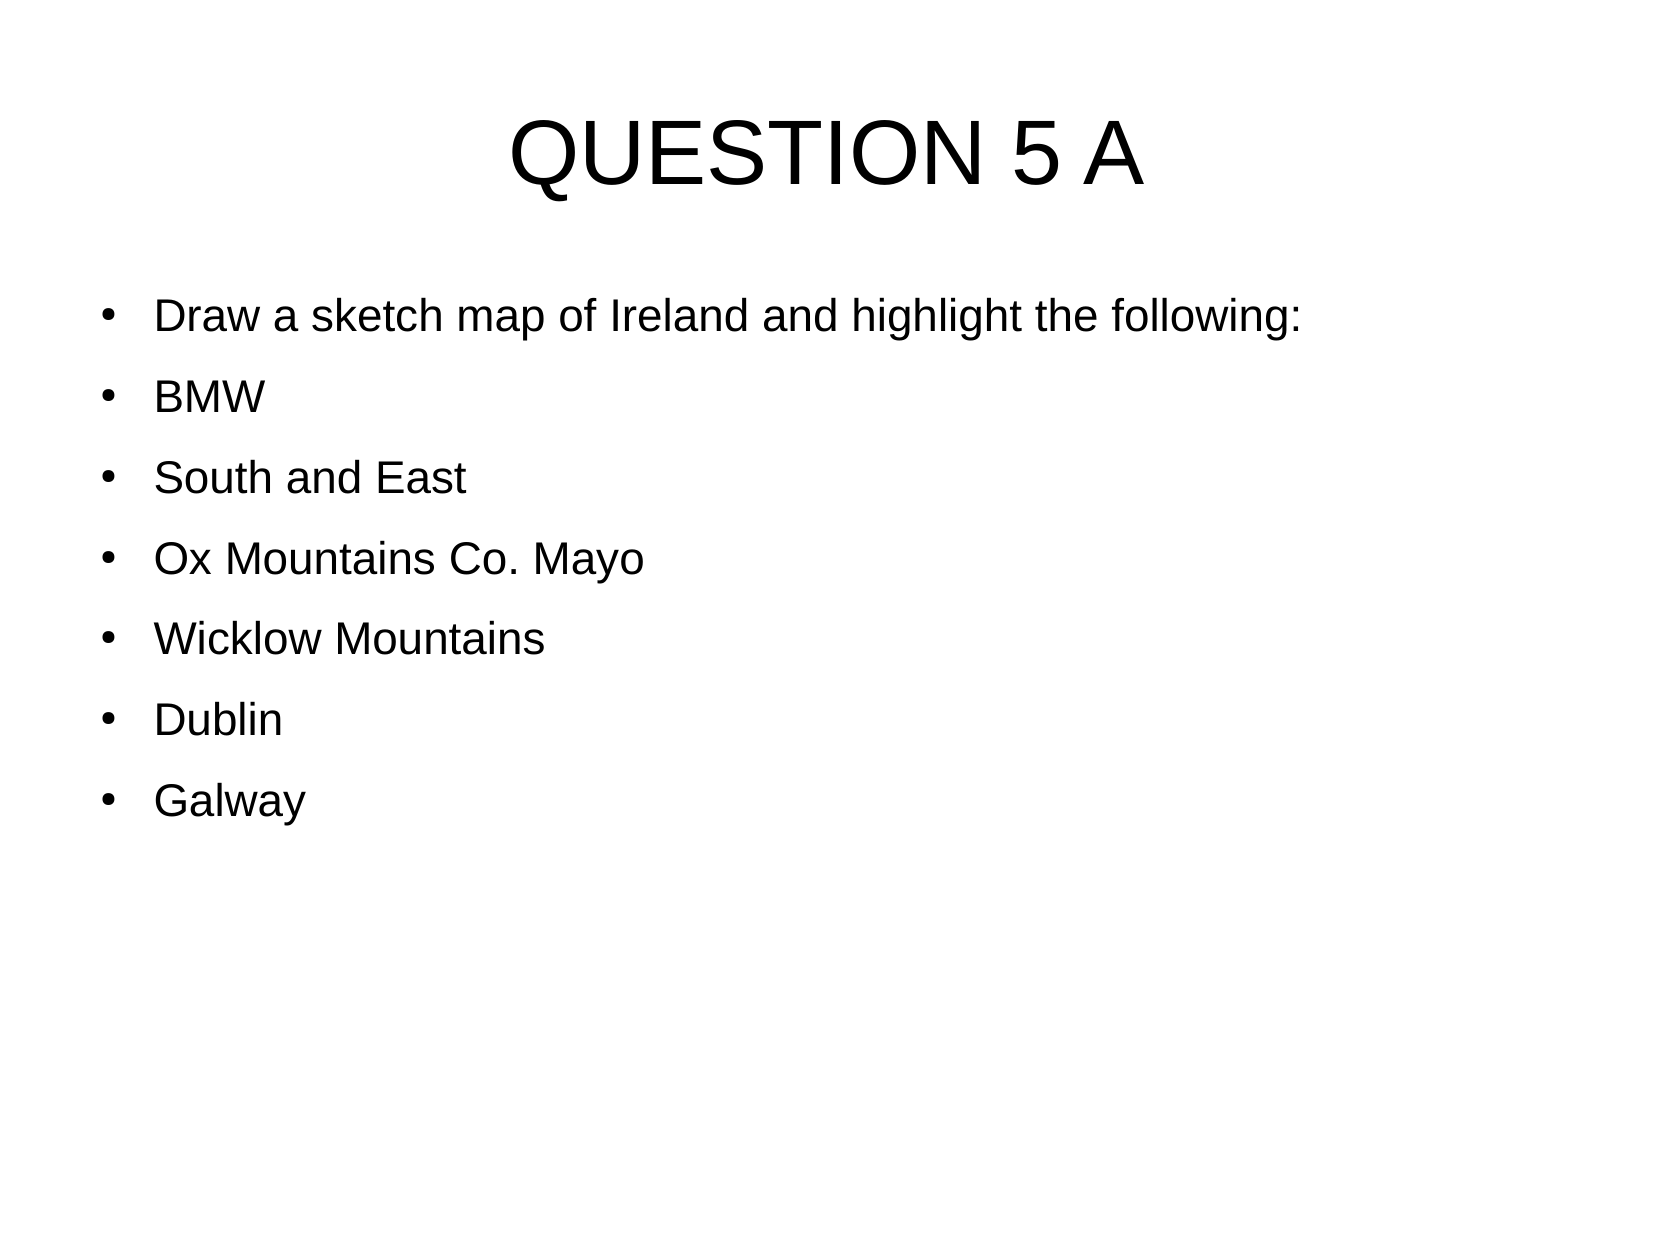

# QUESTION 5 A
Draw a sketch map of Ireland and highlight the following:
BMW
South and East
Ox Mountains Co. Mayo
Wicklow Mountains
Dublin
Galway